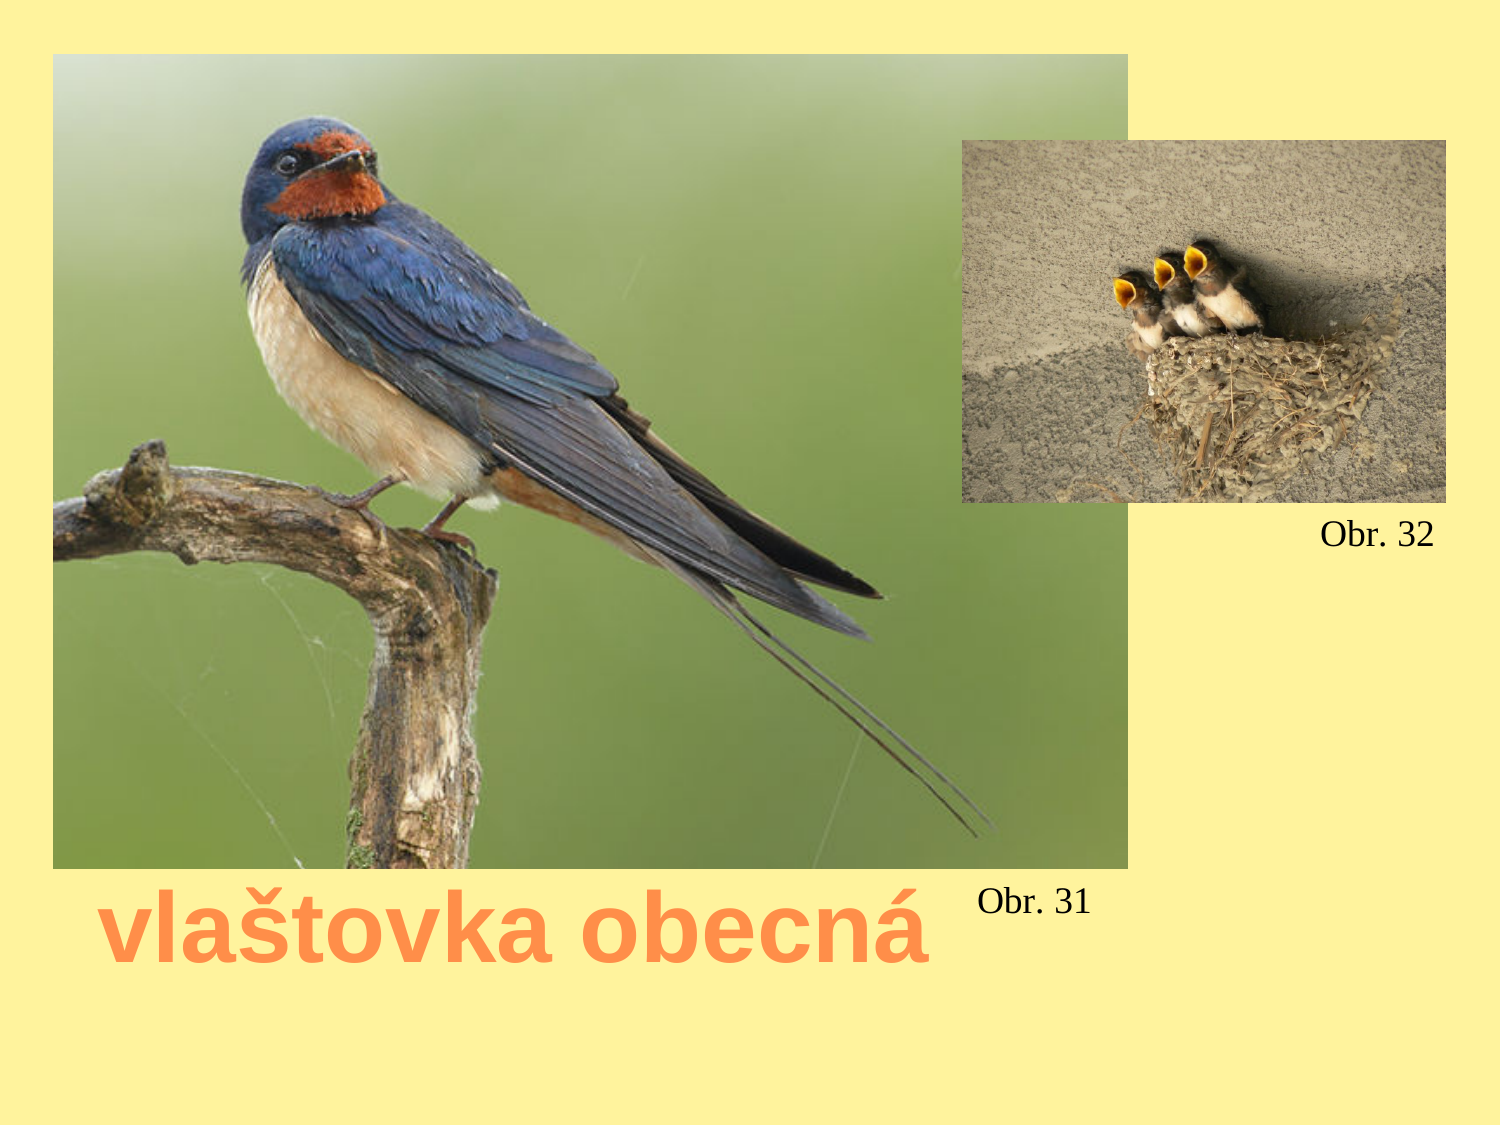

Obr. 32
# vlaštovka obecná
Obr. 31